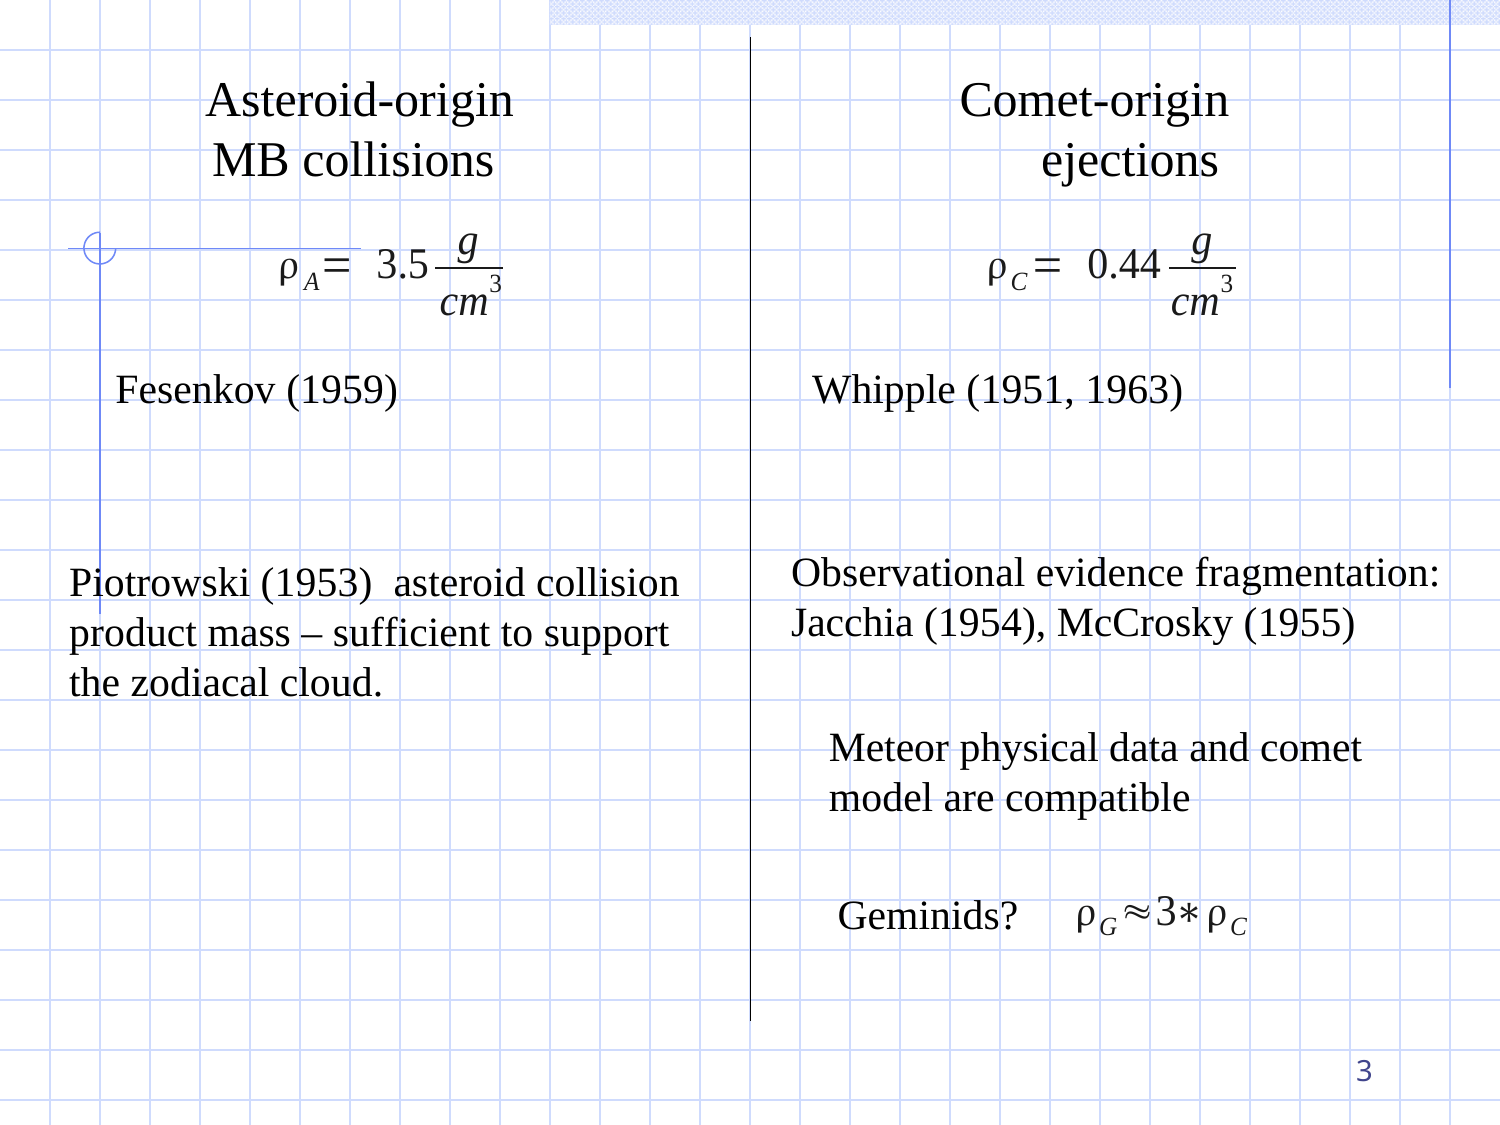

Asteroid-origin
MB collisions
Comet-origin
ejections
Fesenkov (1959)
Whipple (1951, 1963)
Observational evidence fragmentation:
Jacchia (1954), McCrosky (1955)
Piotrowski (1953) asteroid collision product mass – sufficient to support the zodiacal cloud.
Meteor physical data and comet
model are compatible
Geminids?
3